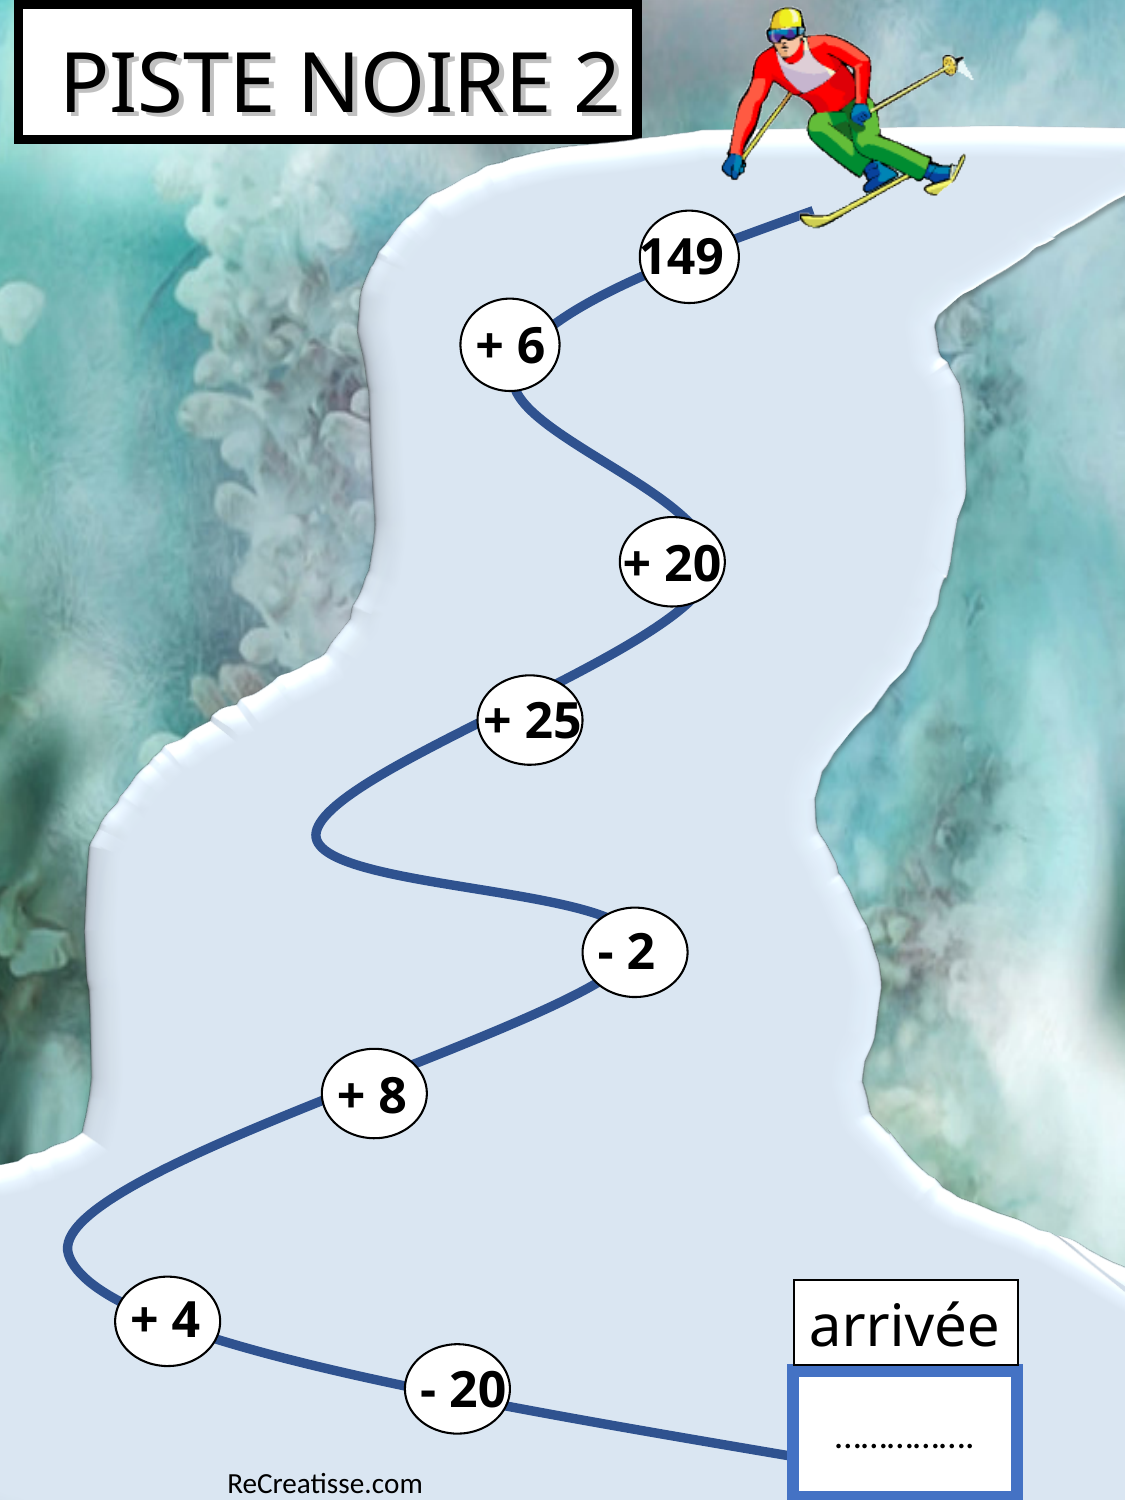

PISTE NOIRE 2
149
+ 6
+ 20
+ 25
- 2
+ 8
+ 4
arrivée
- 20
…………….
ReCreatisse.com